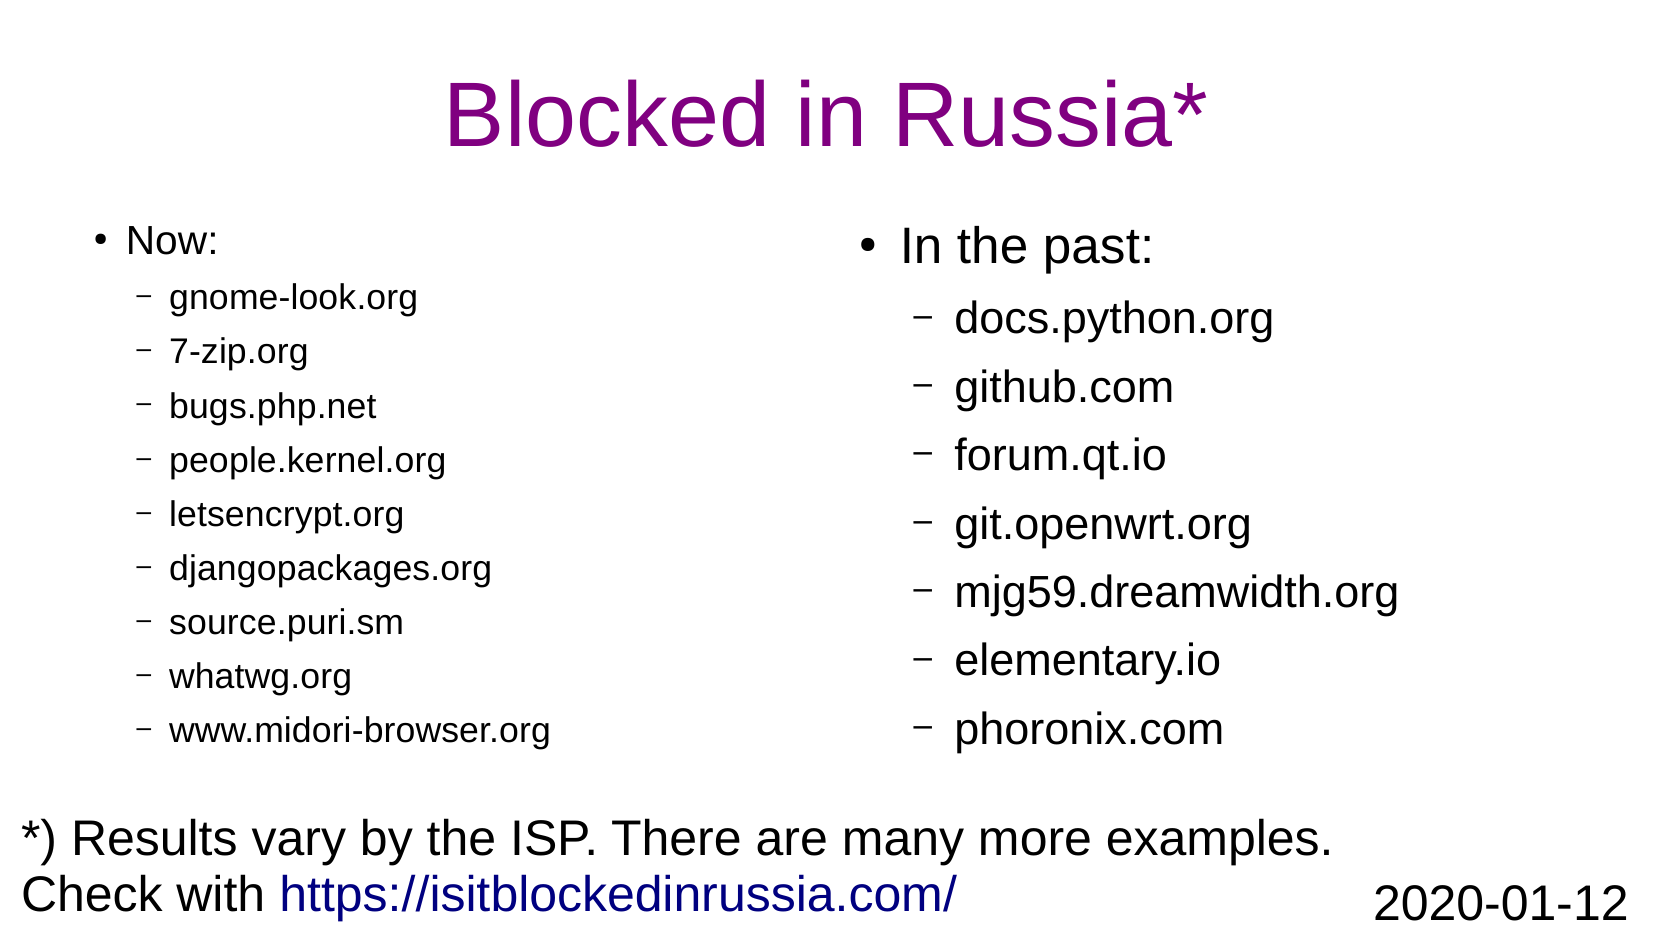

# Blocked in Russia*
Now:
gnome-look.org
7-zip.org
bugs.php.net
people.kernel.org
letsencrypt.org
djangopackages.org
source.puri.sm
whatwg.org
www.midori-browser.org
In the past:
docs.python.org
github.com
forum.qt.io
git.openwrt.org
mjg59.dreamwidth.org
elementary.io
phoronix.com
*) Results vary by the ISP. There are many more examples.
Check with https://isitblockedinrussia.com/
2020-01-12